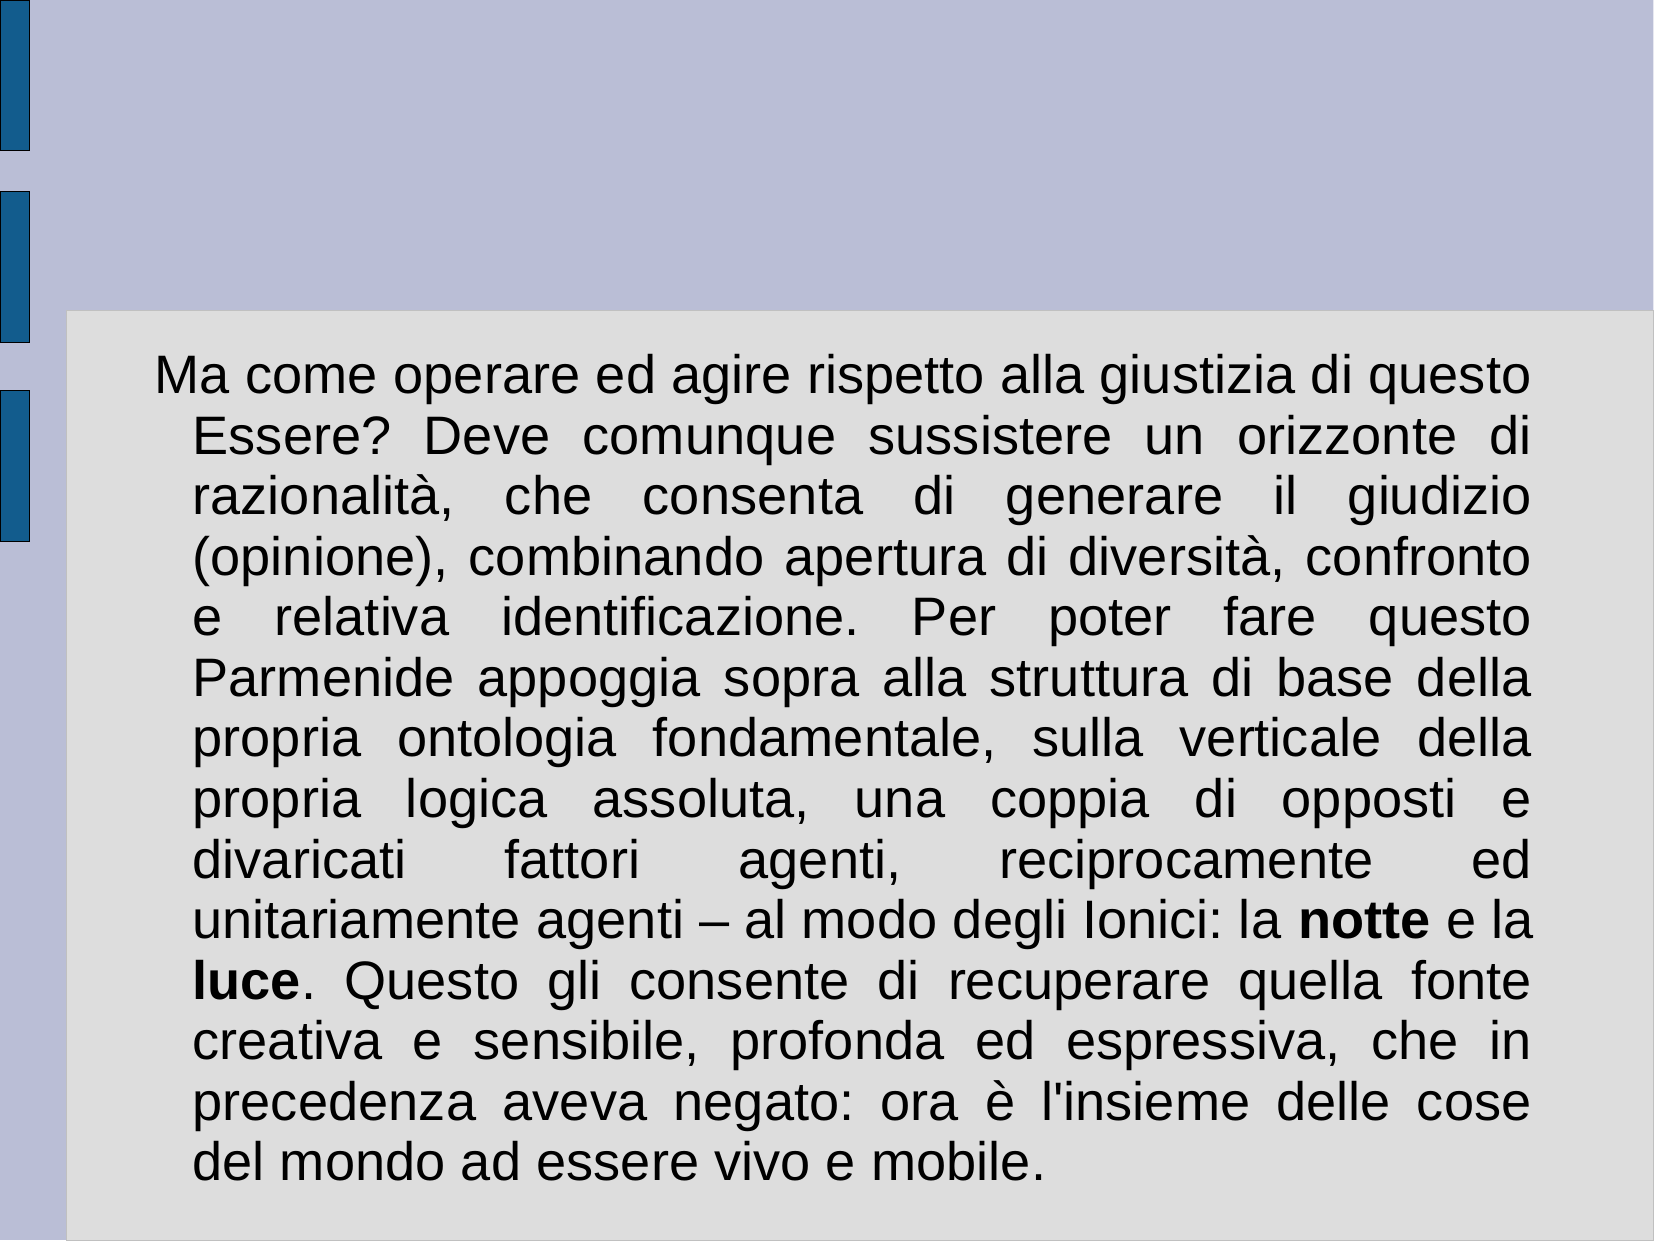

#
 Ma come operare ed agire rispetto alla giustizia di questo Essere? Deve comunque sussistere un orizzonte di razionalità, che consenta di generare il giudizio (opinione), combinando apertura di diversità, confronto e relativa identificazione. Per poter fare questo Parmenide appoggia sopra alla struttura di base della propria ontologia fondamentale, sulla verticale della propria logica assoluta, una coppia di opposti e divaricati fattori agenti, reciprocamente ed unitariamente agenti – al modo degli Ionici: la notte e la luce. Questo gli consente di recuperare quella fonte creativa e sensibile, profonda ed espressiva, che in precedenza aveva negato: ora è l'insieme delle cose del mondo ad essere vivo e mobile.